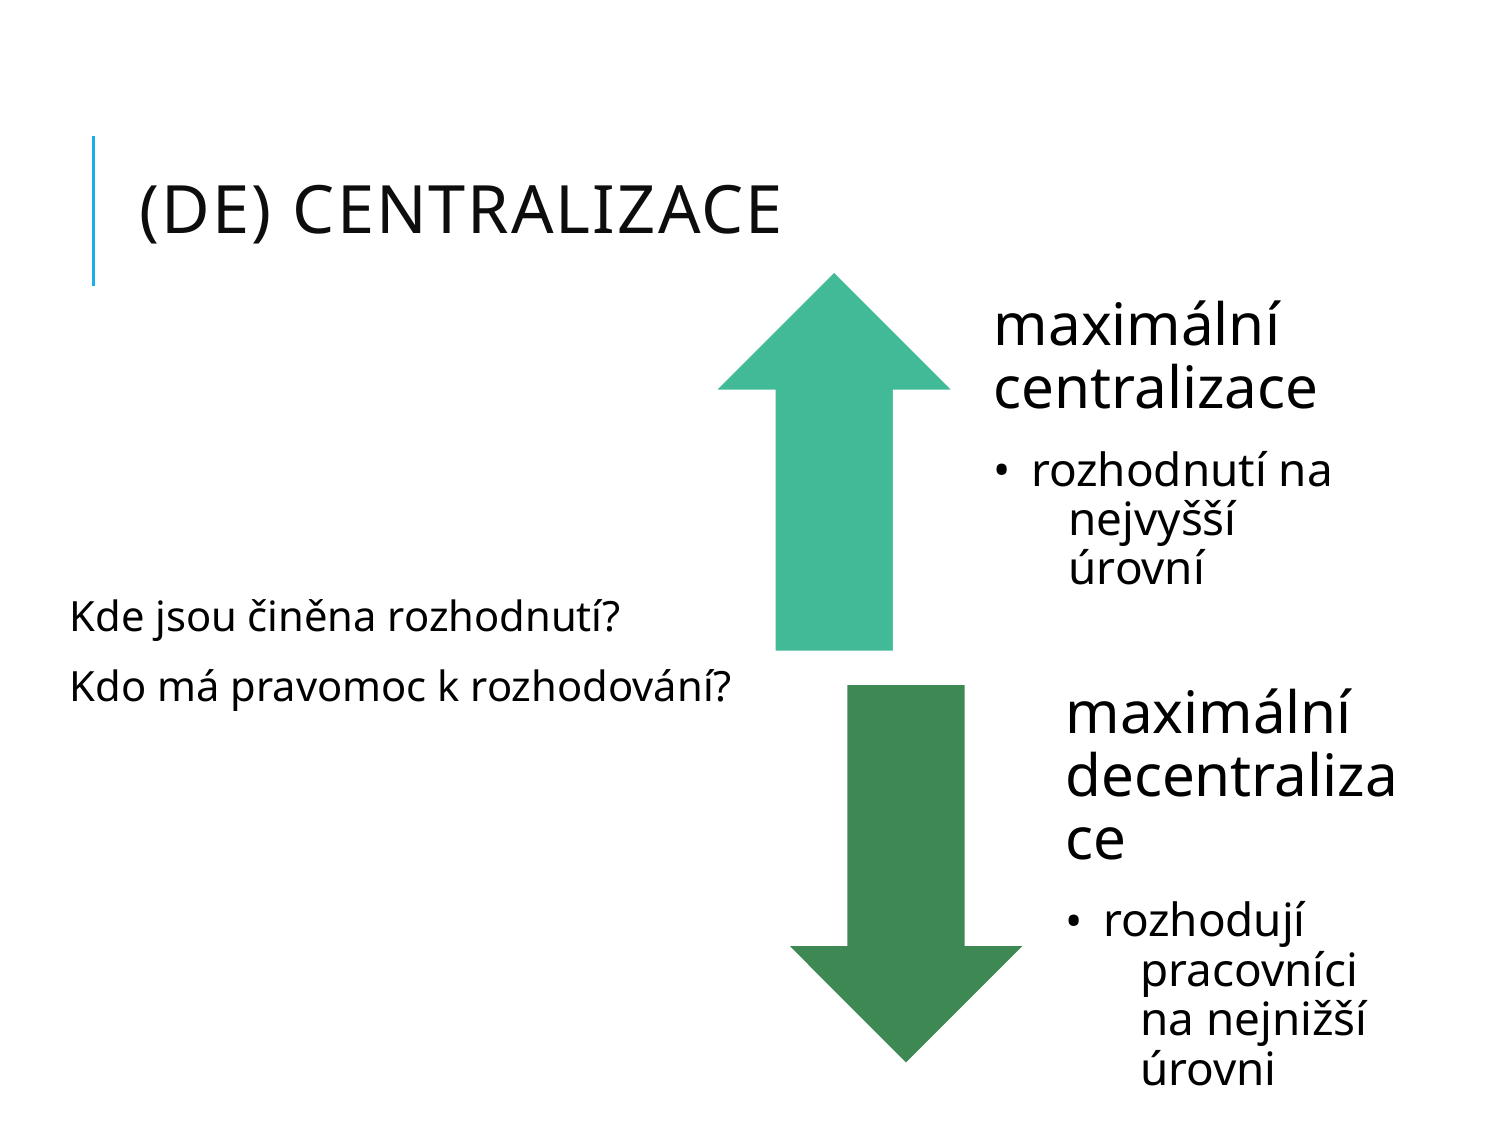

# (de) Centralizace
maximální centralizace
rozhodnutí na nejvyšší úrovní
maximální decentralizace
rozhodují pracovníci na nejnižší úrovni
Kde jsou činěna rozhodnutí?
Kdo má pravomoc k rozhodování?